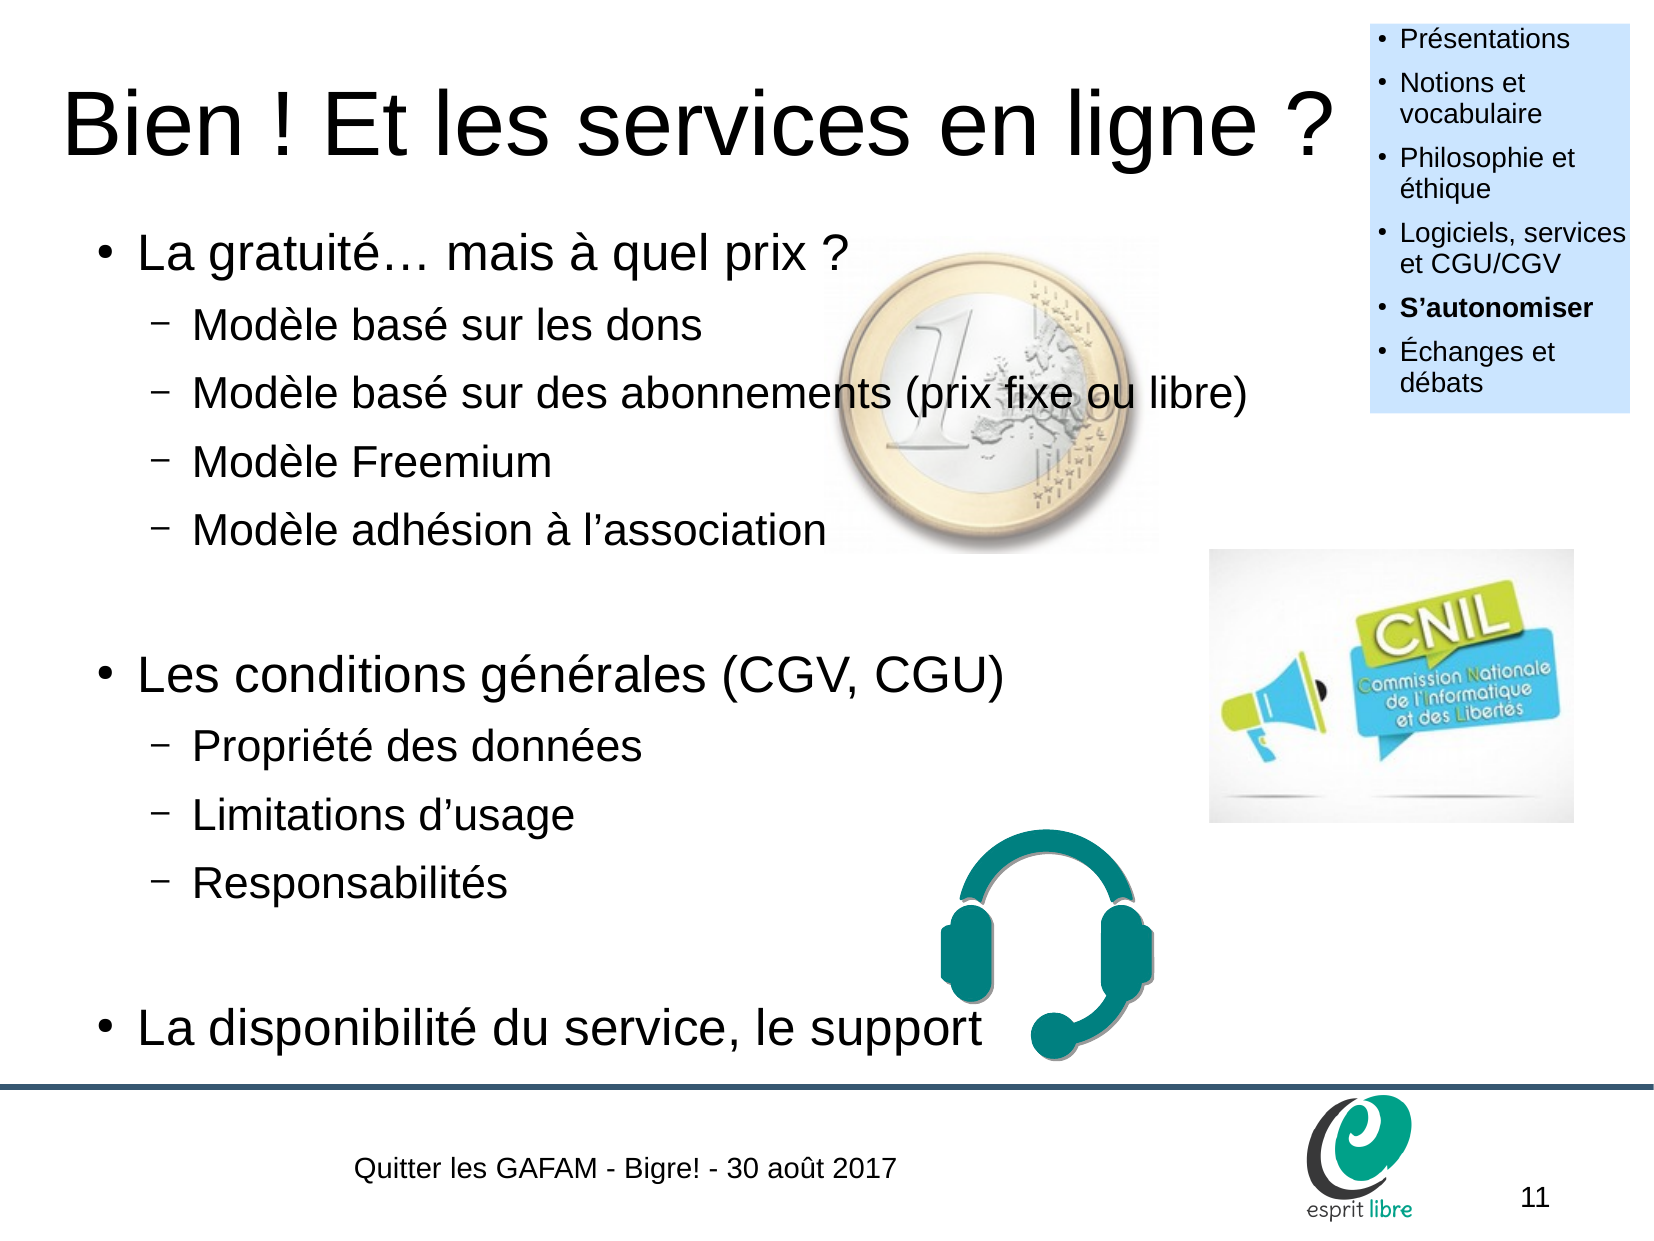

# Bien ! Et les services en ligne ?
Présentations
Notions et vocabulaire
Philosophie et éthique
Logiciels, services et CGU/CGV
S’autonomiser
Échanges et débats
La gratuité… mais à quel prix ?
Modèle basé sur les dons
Modèle basé sur des abonnements (prix fixe ou libre)
Modèle Freemium
Modèle adhésion à l’association
Les conditions générales (CGV, CGU)
Propriété des données
Limitations d’usage
Responsabilités
La disponibilité du service, le support
Quitter les GAFAM - Bigre! - 30 août 2017